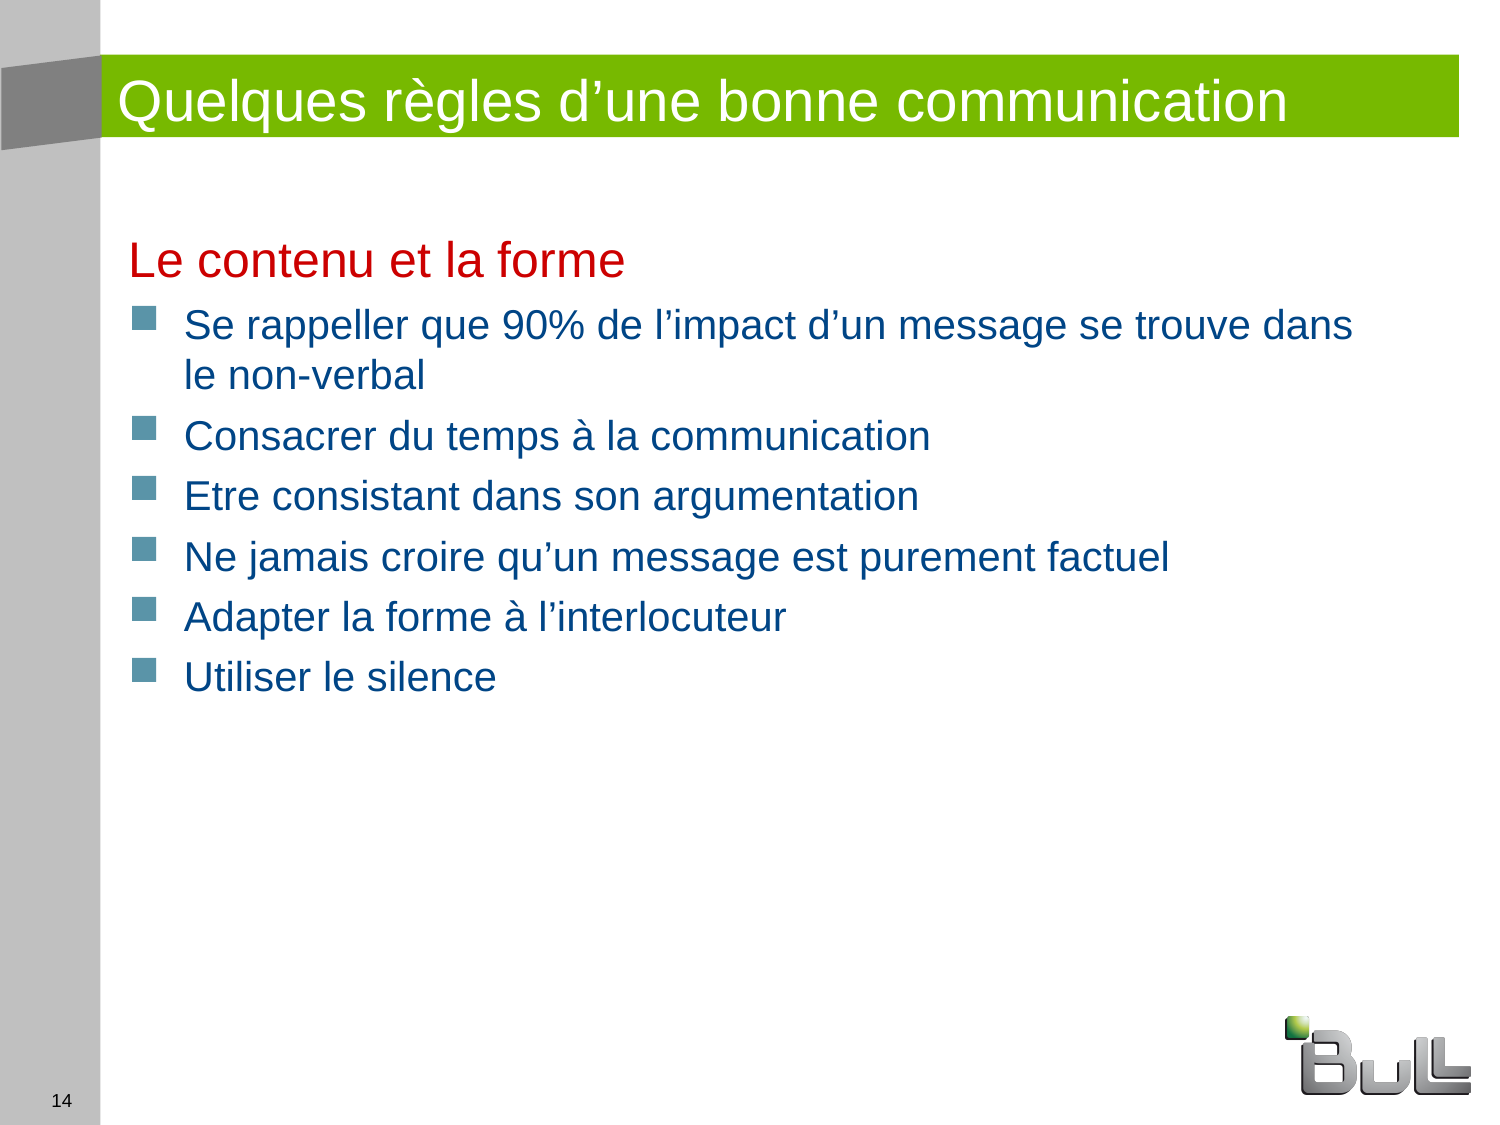

# Quelques règles d’une bonne communication
Le contenu et la forme
Se rappeller que 90% de l’impact d’un message se trouve dans le non-verbal
Consacrer du temps à la communication
Etre consistant dans son argumentation
Ne jamais croire qu’un message est purement factuel
Adapter la forme à l’interlocuteur
Utiliser le silence